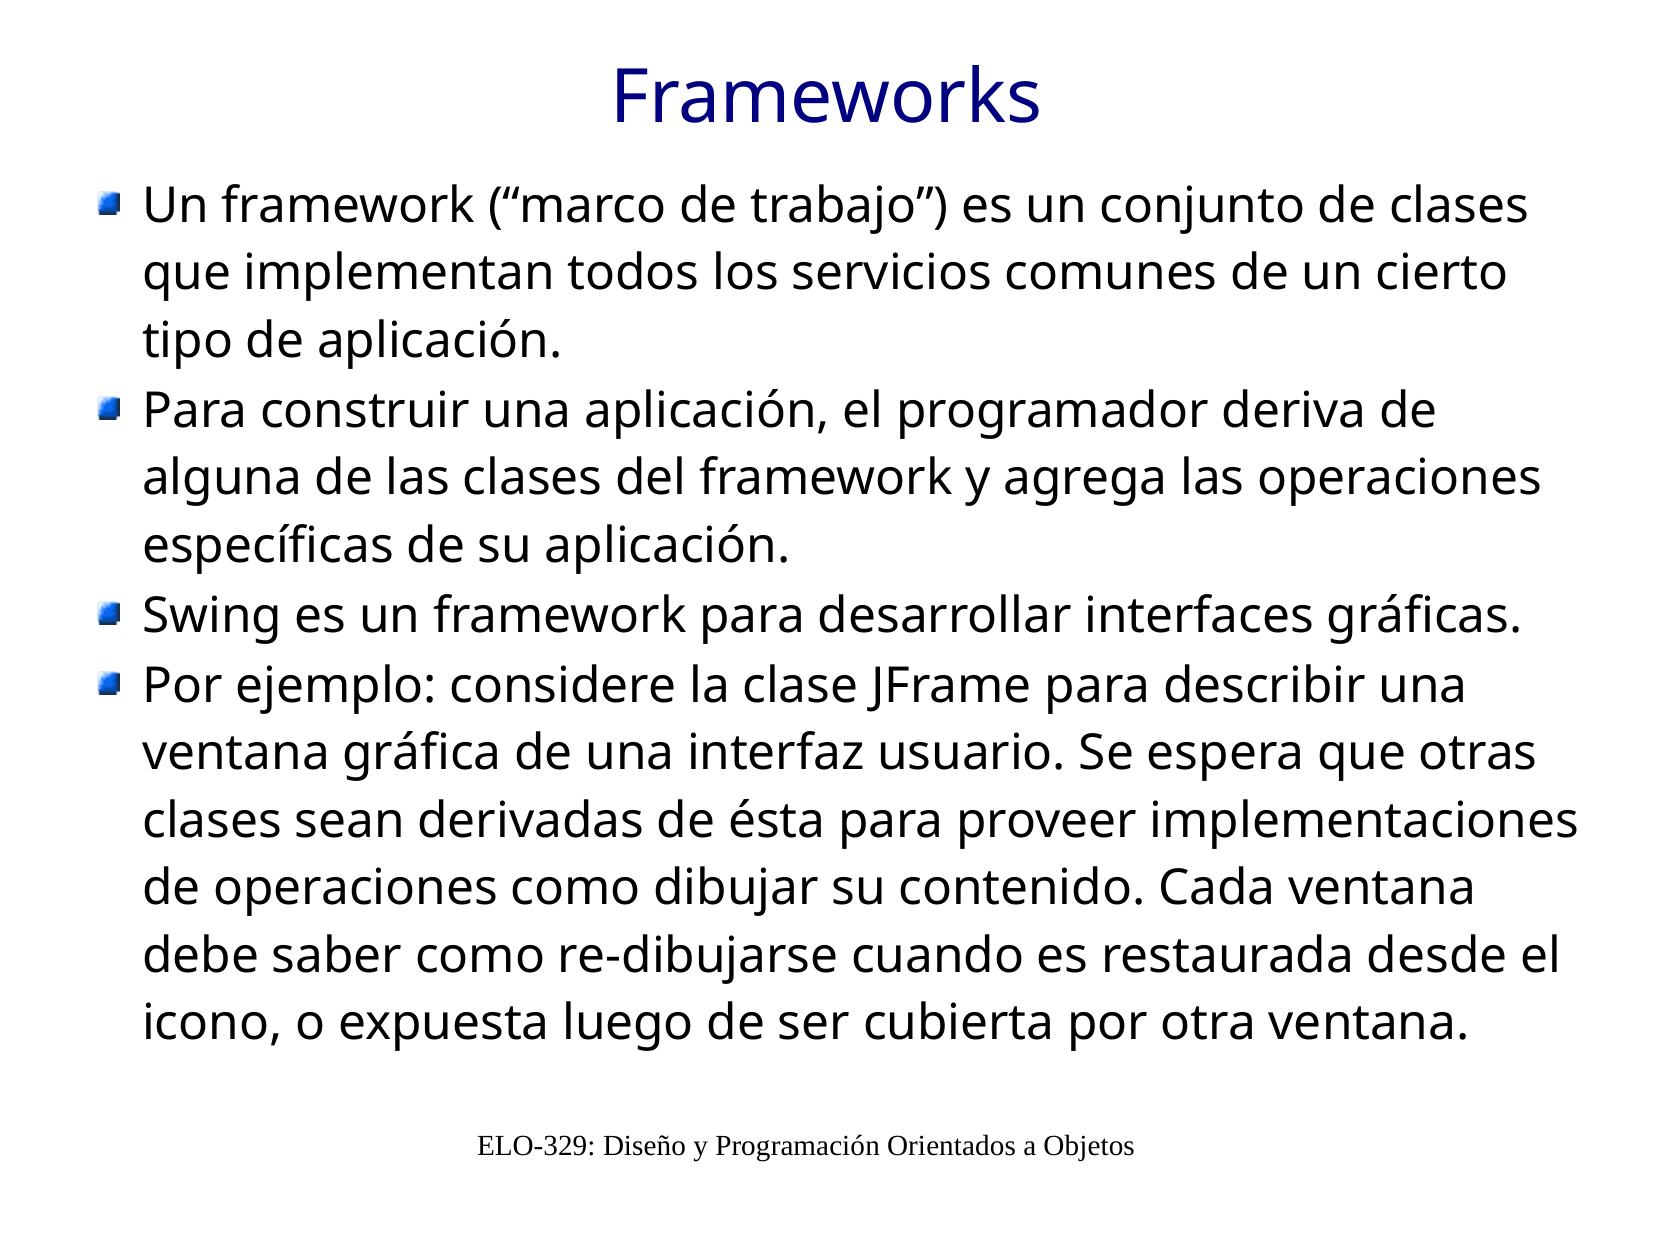

# Frameworks
Un framework (“marco de trabajo”) es un conjunto de clases que implementan todos los servicios comunes de un cierto tipo de aplicación.
Para construir una aplicación, el programador deriva de alguna de las clases del framework y agrega las operaciones específicas de su aplicación.
Swing es un framework para desarrollar interfaces gráficas.
Por ejemplo: considere la clase JFrame para describir una ventana gráfica de una interfaz usuario. Se espera que otras clases sean derivadas de ésta para proveer implementaciones de operaciones como dibujar su contenido. Cada ventana debe saber como re-dibujarse cuando es restaurada desde el icono, o expuesta luego de ser cubierta por otra ventana.